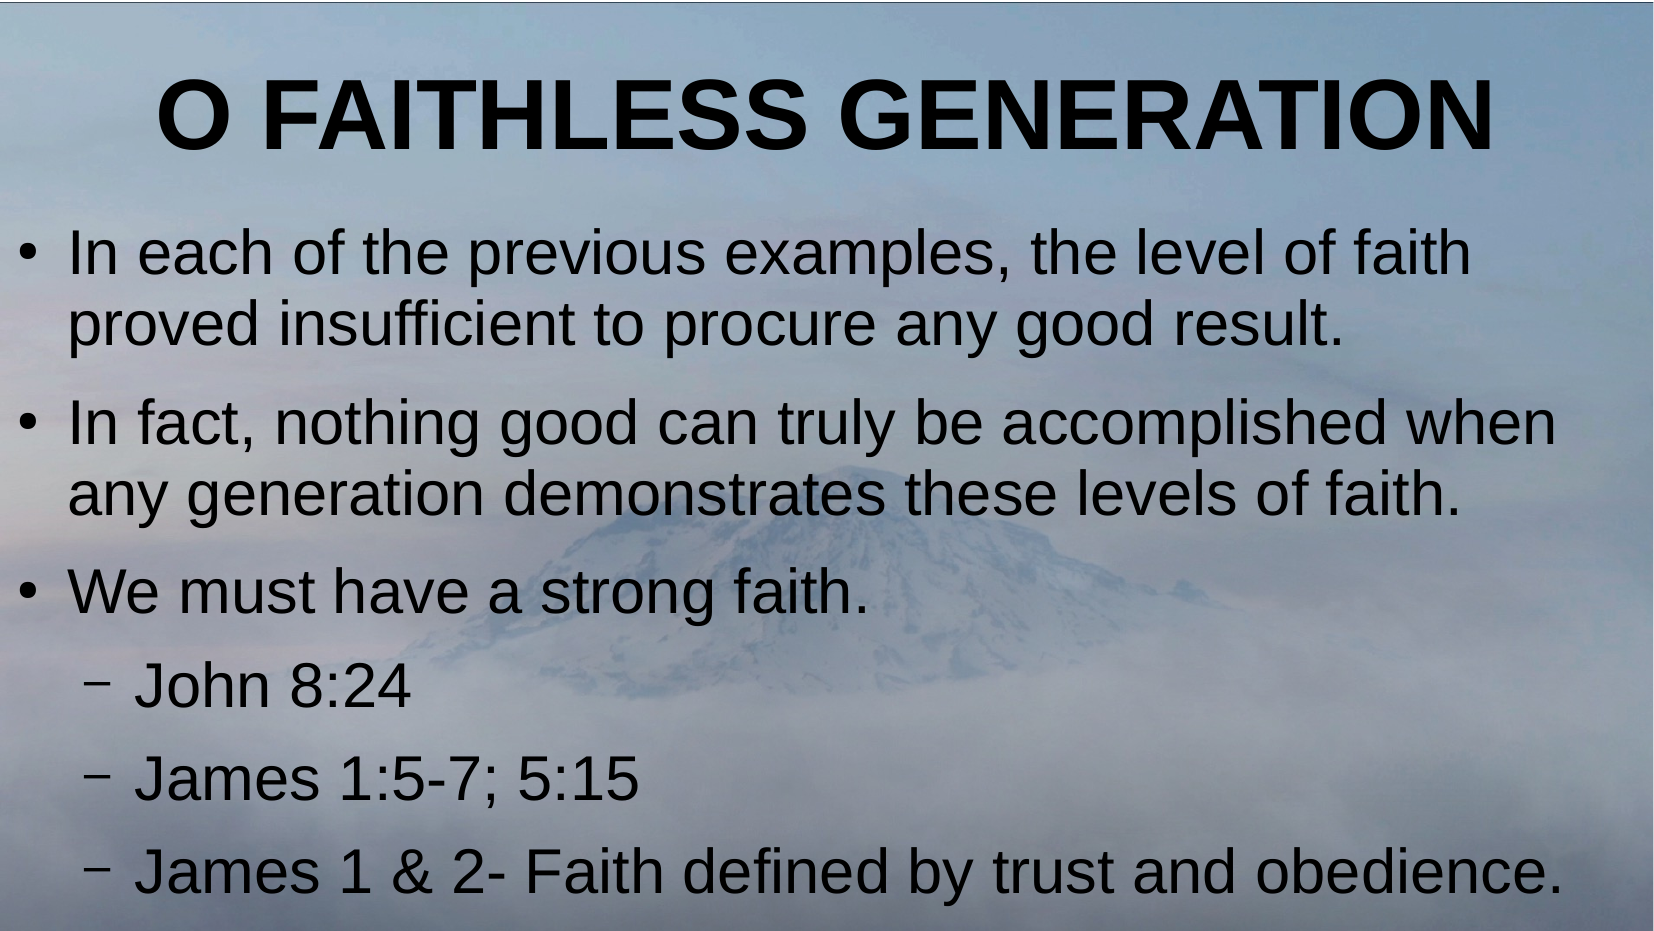

# O FAITHLESS GENERATION
In each of the previous examples, the level of faith proved insufficient to procure any good result.
In fact, nothing good can truly be accomplished when any generation demonstrates these levels of faith.
We must have a strong faith.
John 8:24
James 1:5-7; 5:15
James 1 & 2- Faith defined by trust and obedience.